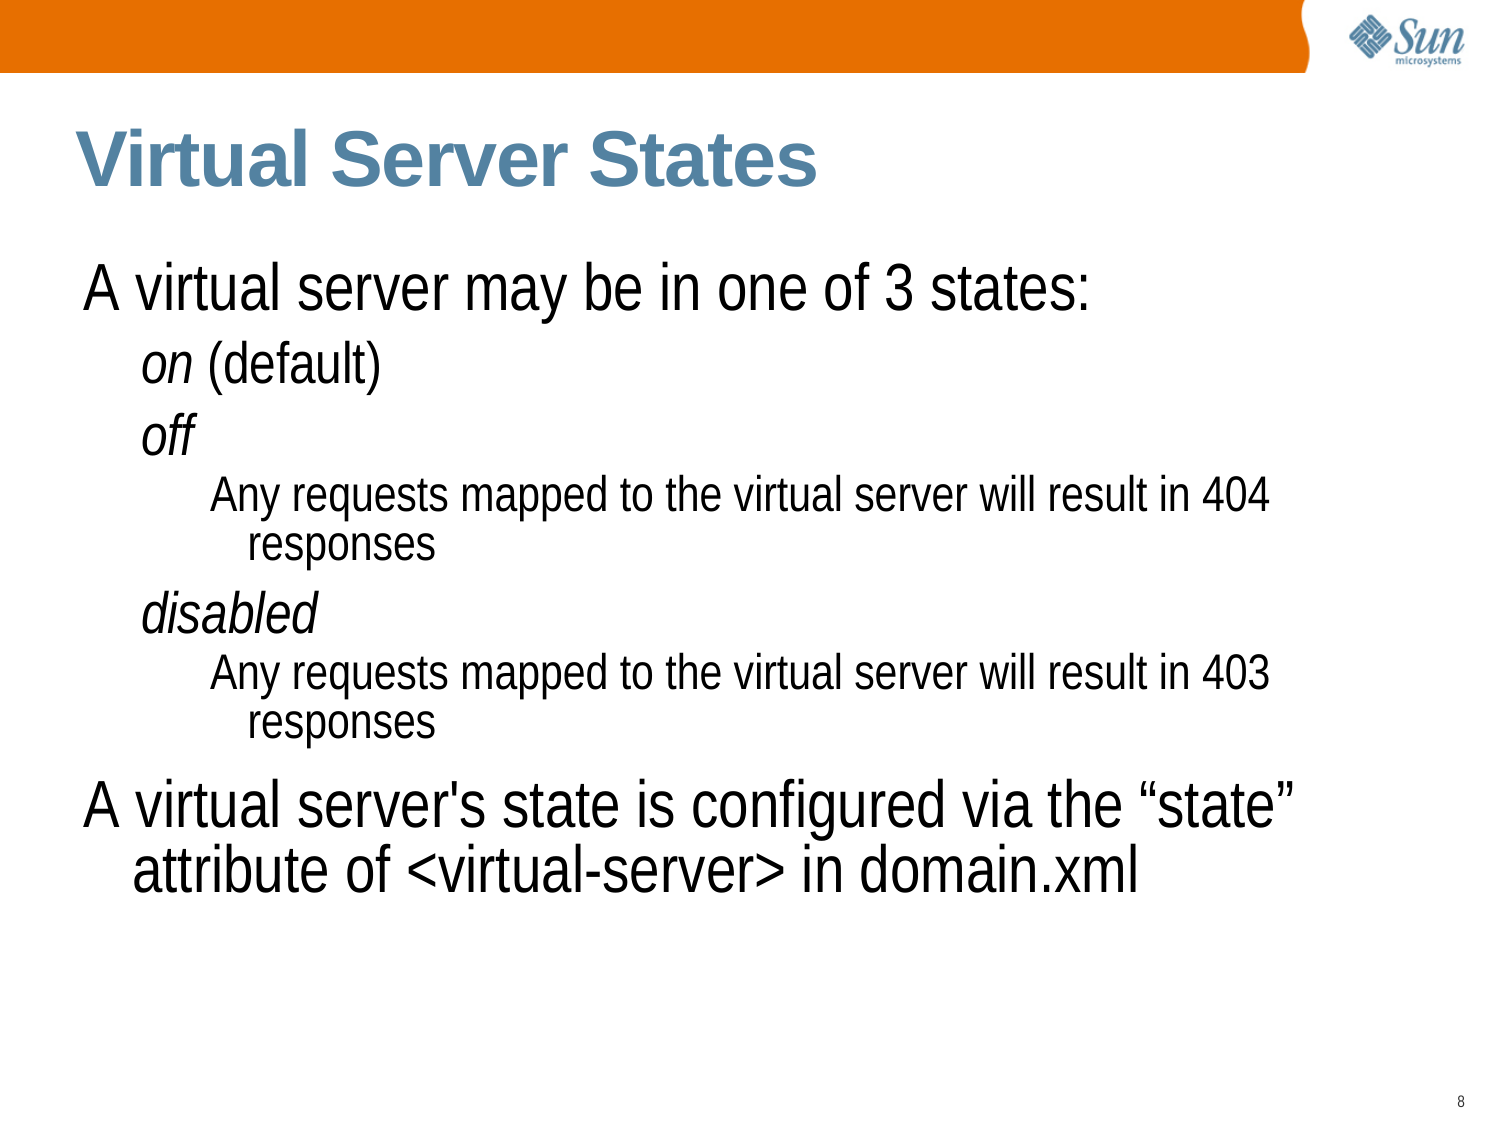

# Virtual Server States
A virtual server may be in one of 3 states:
on (default)
off
Any requests mapped to the virtual server will result in 404 responses
disabled
Any requests mapped to the virtual server will result in 403 responses
A virtual server's state is configured via the “state” attribute of <virtual-server> in domain.xml